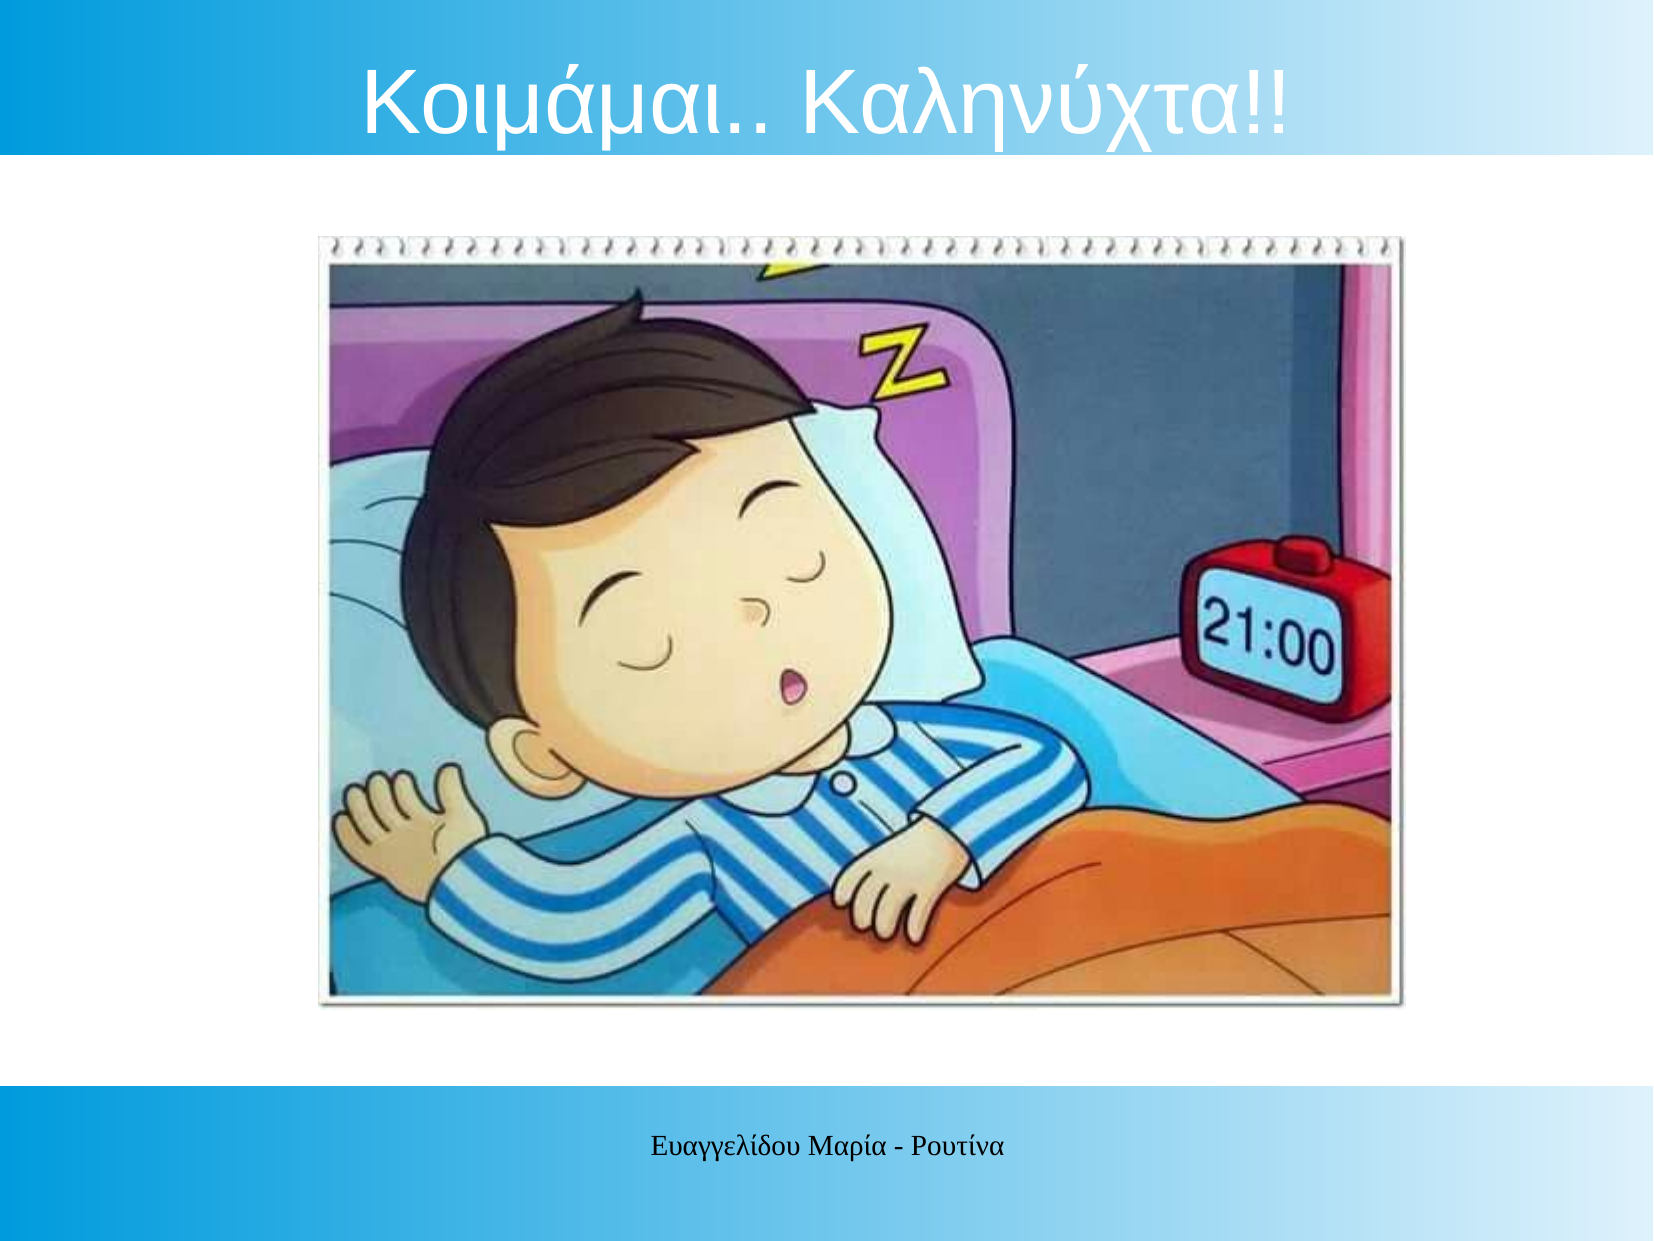

# Κοιμάμαι.. Καληνύχτα!!
Ευαγγελίδου Μαρία - Ρουτίνα